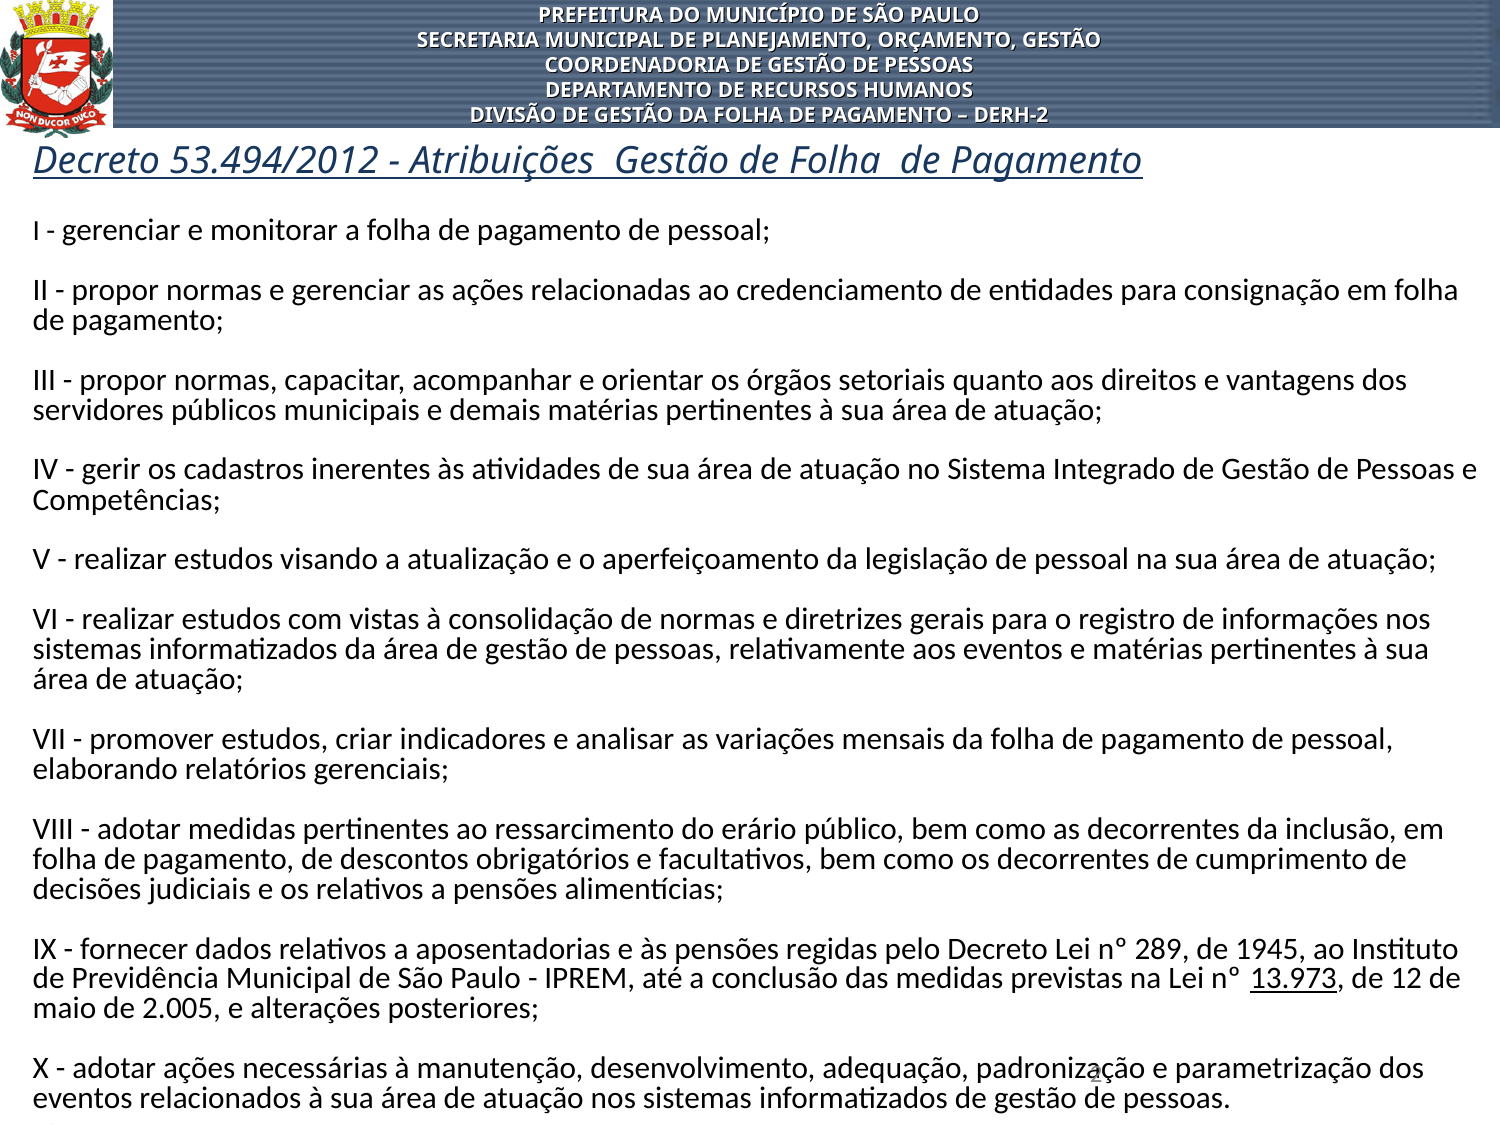

PREFEITURA DO MUNICÍPIO DE SÃO PAULO
SECRETARIA MUNICIPAL DE PLANEJAMENTO, ORÇAMENTO, GESTÃO
COORDENADORIA DE GESTÃO DE PESSOAS
DEPARTAMENTO DE RECURSOS HUMANOS
DIVISÃO DE GESTÃO DA FOLHA DE PAGAMENTO – DERH-2
Decreto 53.494/2012 - Atribuições Gestão de Folha de Pagamento
I - gerenciar e monitorar a folha de pagamento de pessoal;
II - propor normas e gerenciar as ações relacionadas ao credenciamento de entidades para consignação em folha de pagamento;
III - propor normas, capacitar, acompanhar e orientar os órgãos setoriais quanto aos direitos e vantagens dos servidores públicos municipais e demais matérias pertinentes à sua área de atuação;
IV - gerir os cadastros inerentes às atividades de sua área de atuação no Sistema Integrado de Gestão de Pessoas e Competências;
V - realizar estudos visando a atualização e o aperfeiçoamento da legislação de pessoal na sua área de atuação;
VI - realizar estudos com vistas à consolidação de normas e diretrizes gerais para o registro de informações nos sistemas informatizados da área de gestão de pessoas, relativamente aos eventos e matérias pertinentes à sua área de atuação;
VII - promover estudos, criar indicadores e analisar as variações mensais da folha de pagamento de pessoal, elaborando relatórios gerenciais;
VIII - adotar medidas pertinentes ao ressarcimento do erário público, bem como as decorrentes da inclusão, em folha de pagamento, de descontos obrigatórios e facultativos, bem como os decorrentes de cumprimento de decisões judiciais e os relativos a pensões alimentícias;
IX - fornecer dados relativos a aposentadorias e às pensões regidas pelo Decreto Lei nº 289, de 1945, ao Instituto de Previdência Municipal de São Paulo - IPREM, até a conclusão das medidas previstas na Lei nº 13.973, de 12 de maio de 2.005, e alterações posteriores;
X - adotar ações necessárias à manutenção, desenvolvimento, adequação, padronização e parametrização dos eventos relacionados à sua área de atuação nos sistemas informatizados de gestão de pessoas.